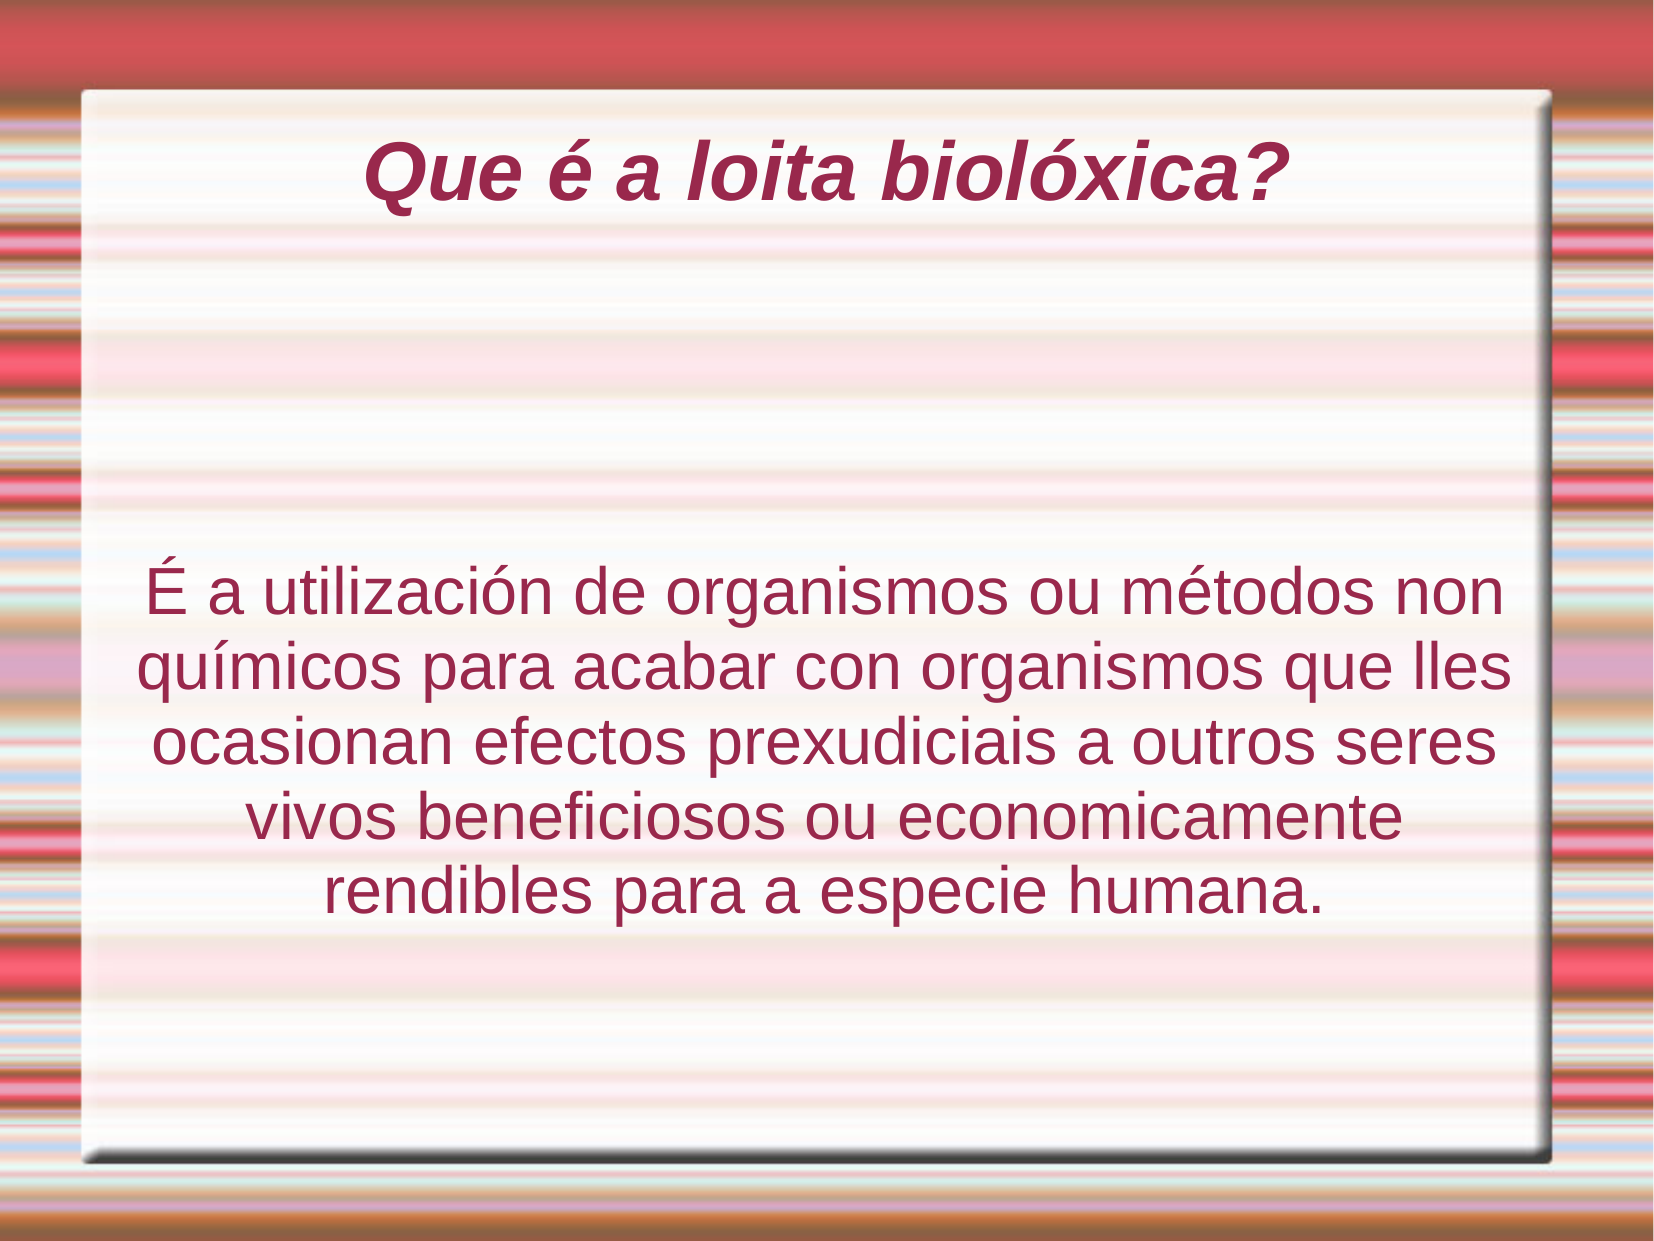

# Que é a loita biolóxica?
É a utilización de organismos ou métodos non químicos para acabar con organismos que lles ocasionan efectos prexudiciais a outros seres vivos beneficiosos ou economicamente rendibles para a especie humana.